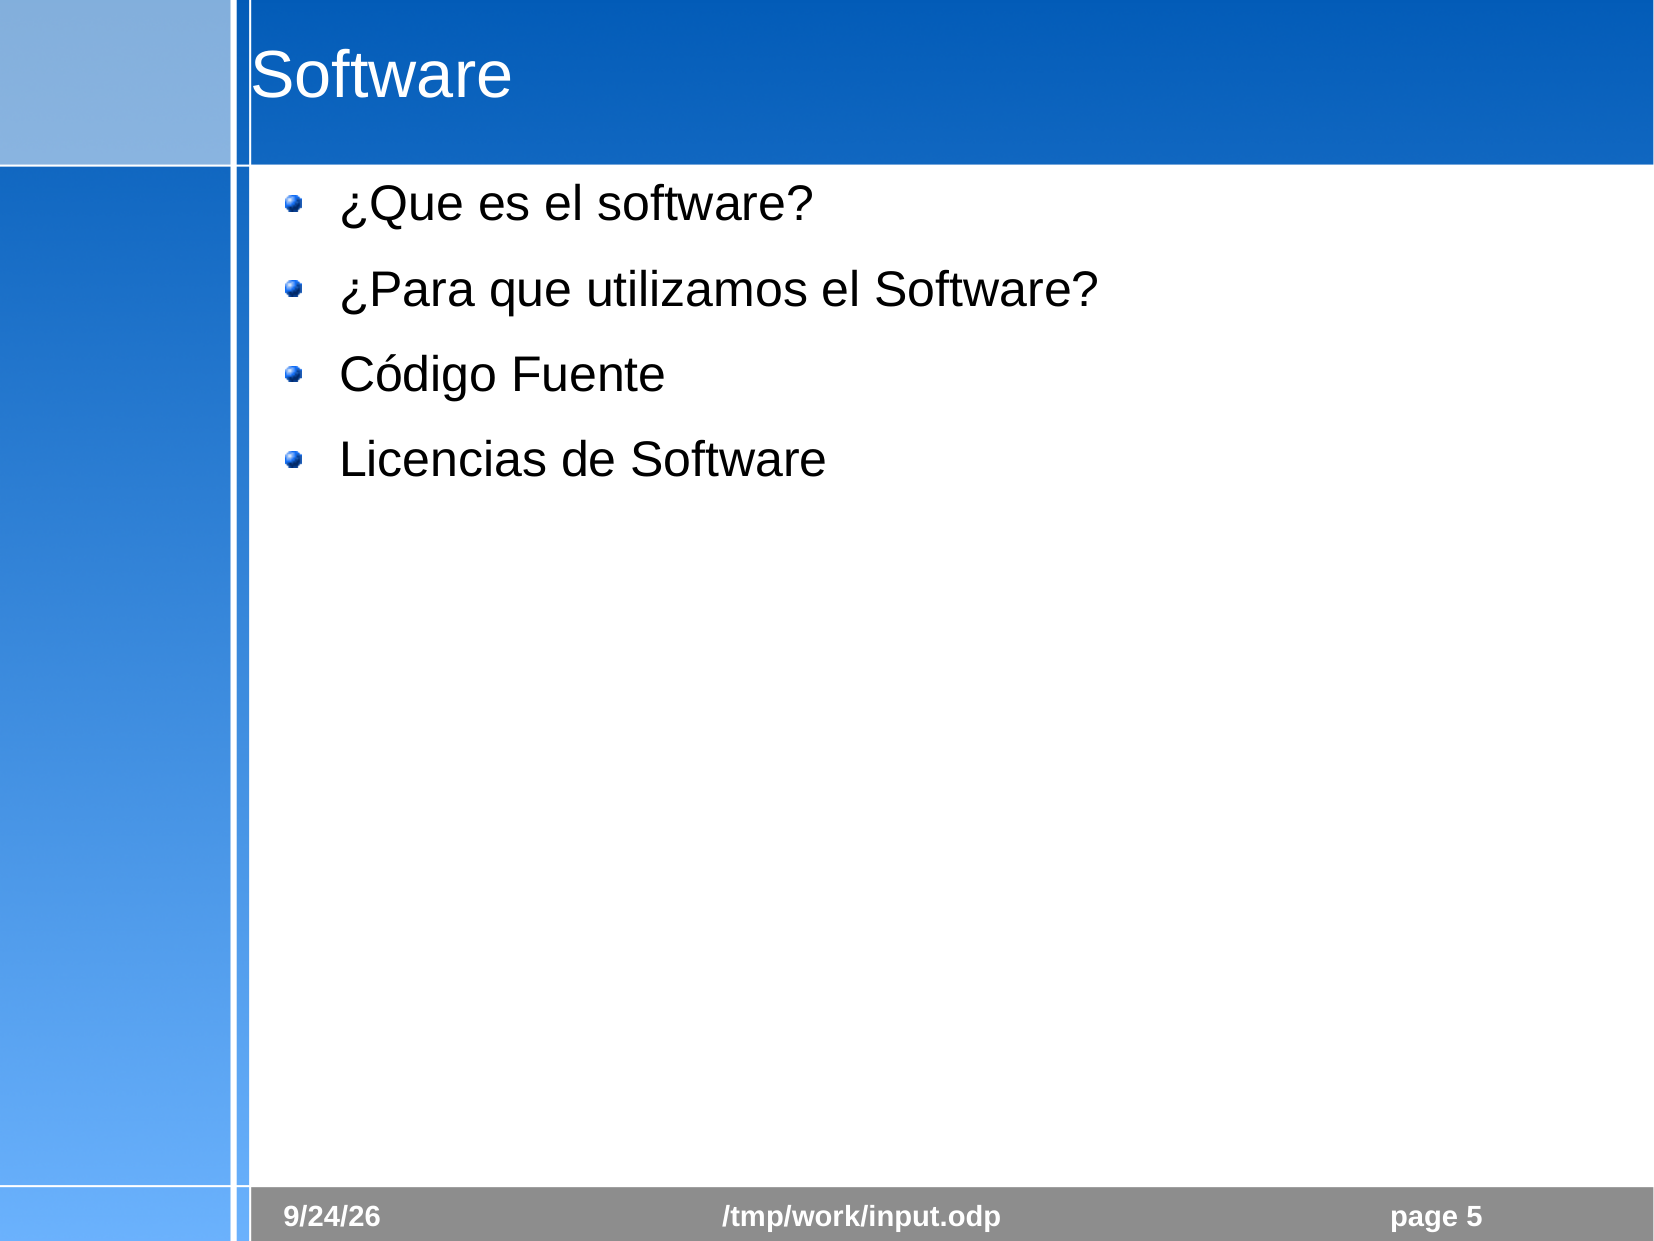

# Software
¿Que es el software?
¿Para que utilizamos el Software?
Código Fuente
Licencias de Software